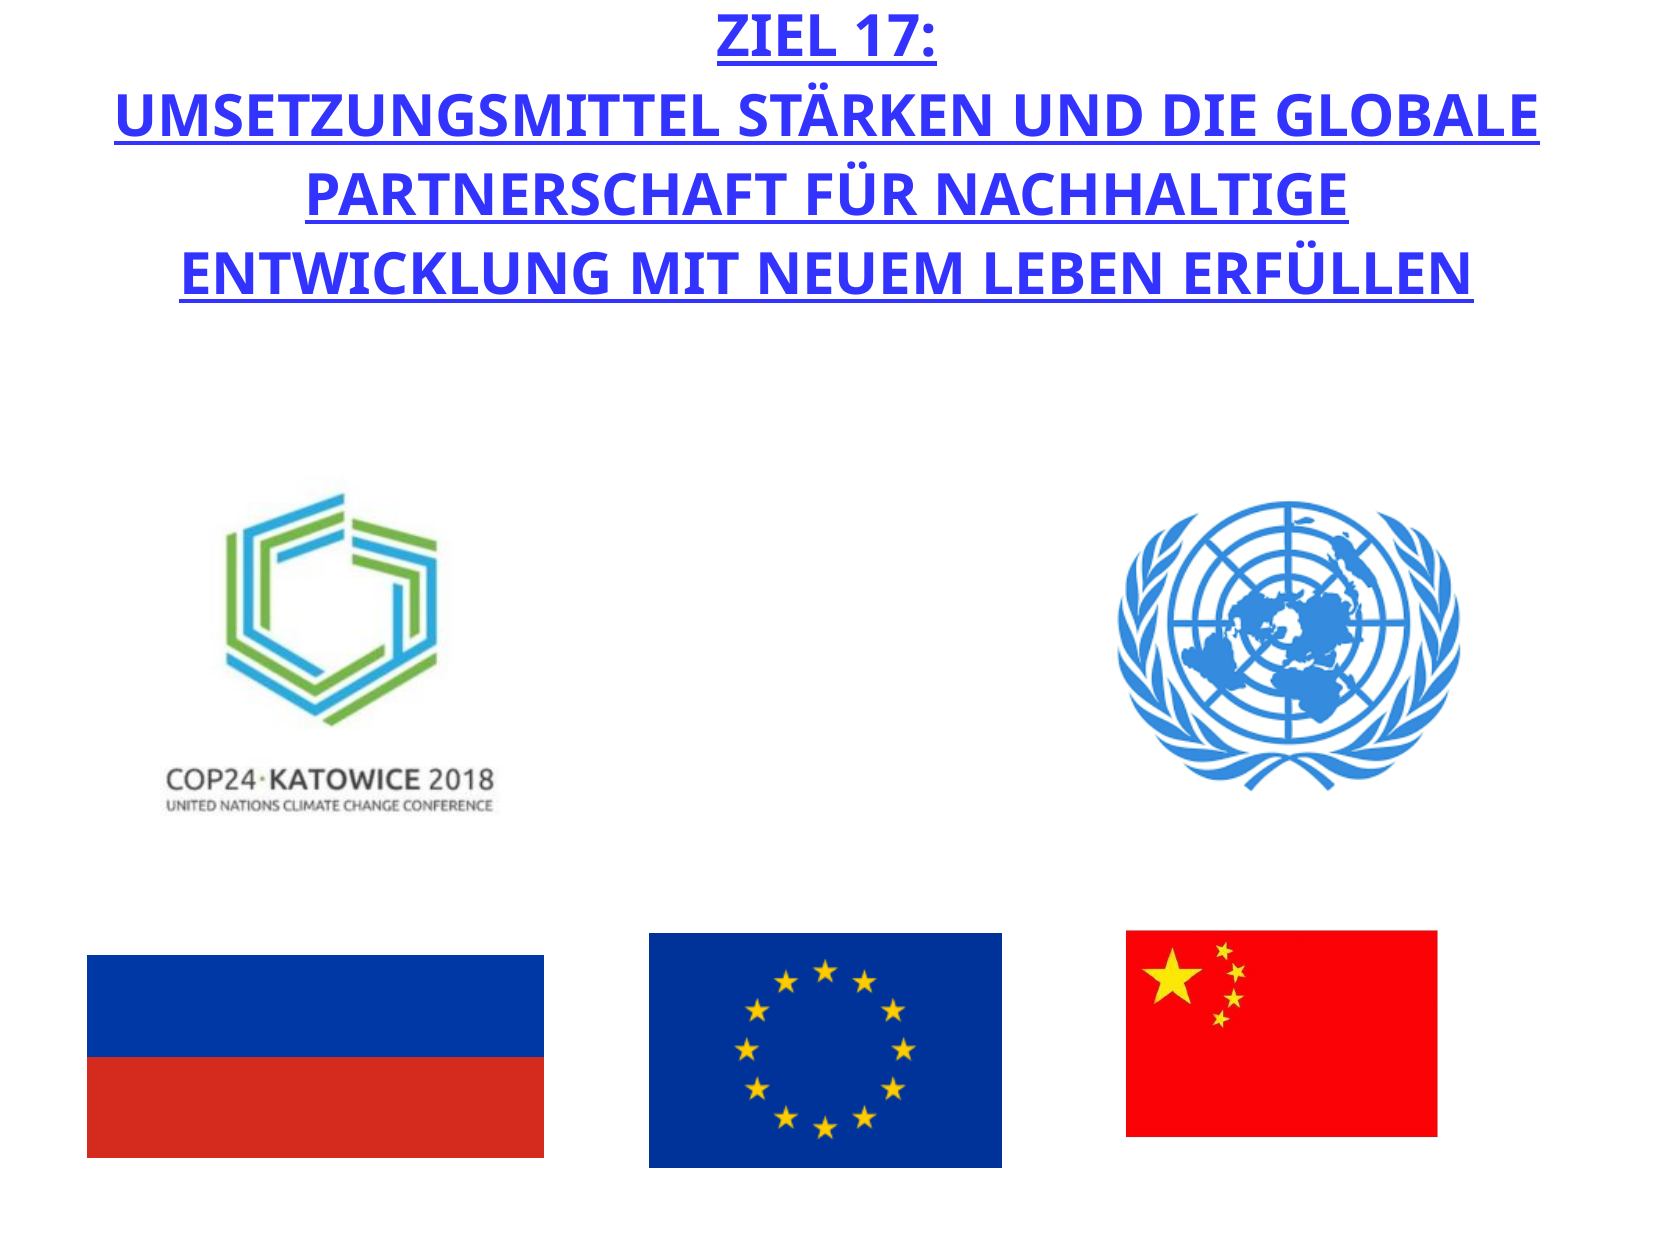

# ZIEL 17: UMSETZUNGSMITTEL STÄRKEN UND DIE GLOBALE PARTNERSCHAFT FÜR NACHHALTIGE ENTWICKLUNG MIT NEUEM LEBEN ERFÜLLEN